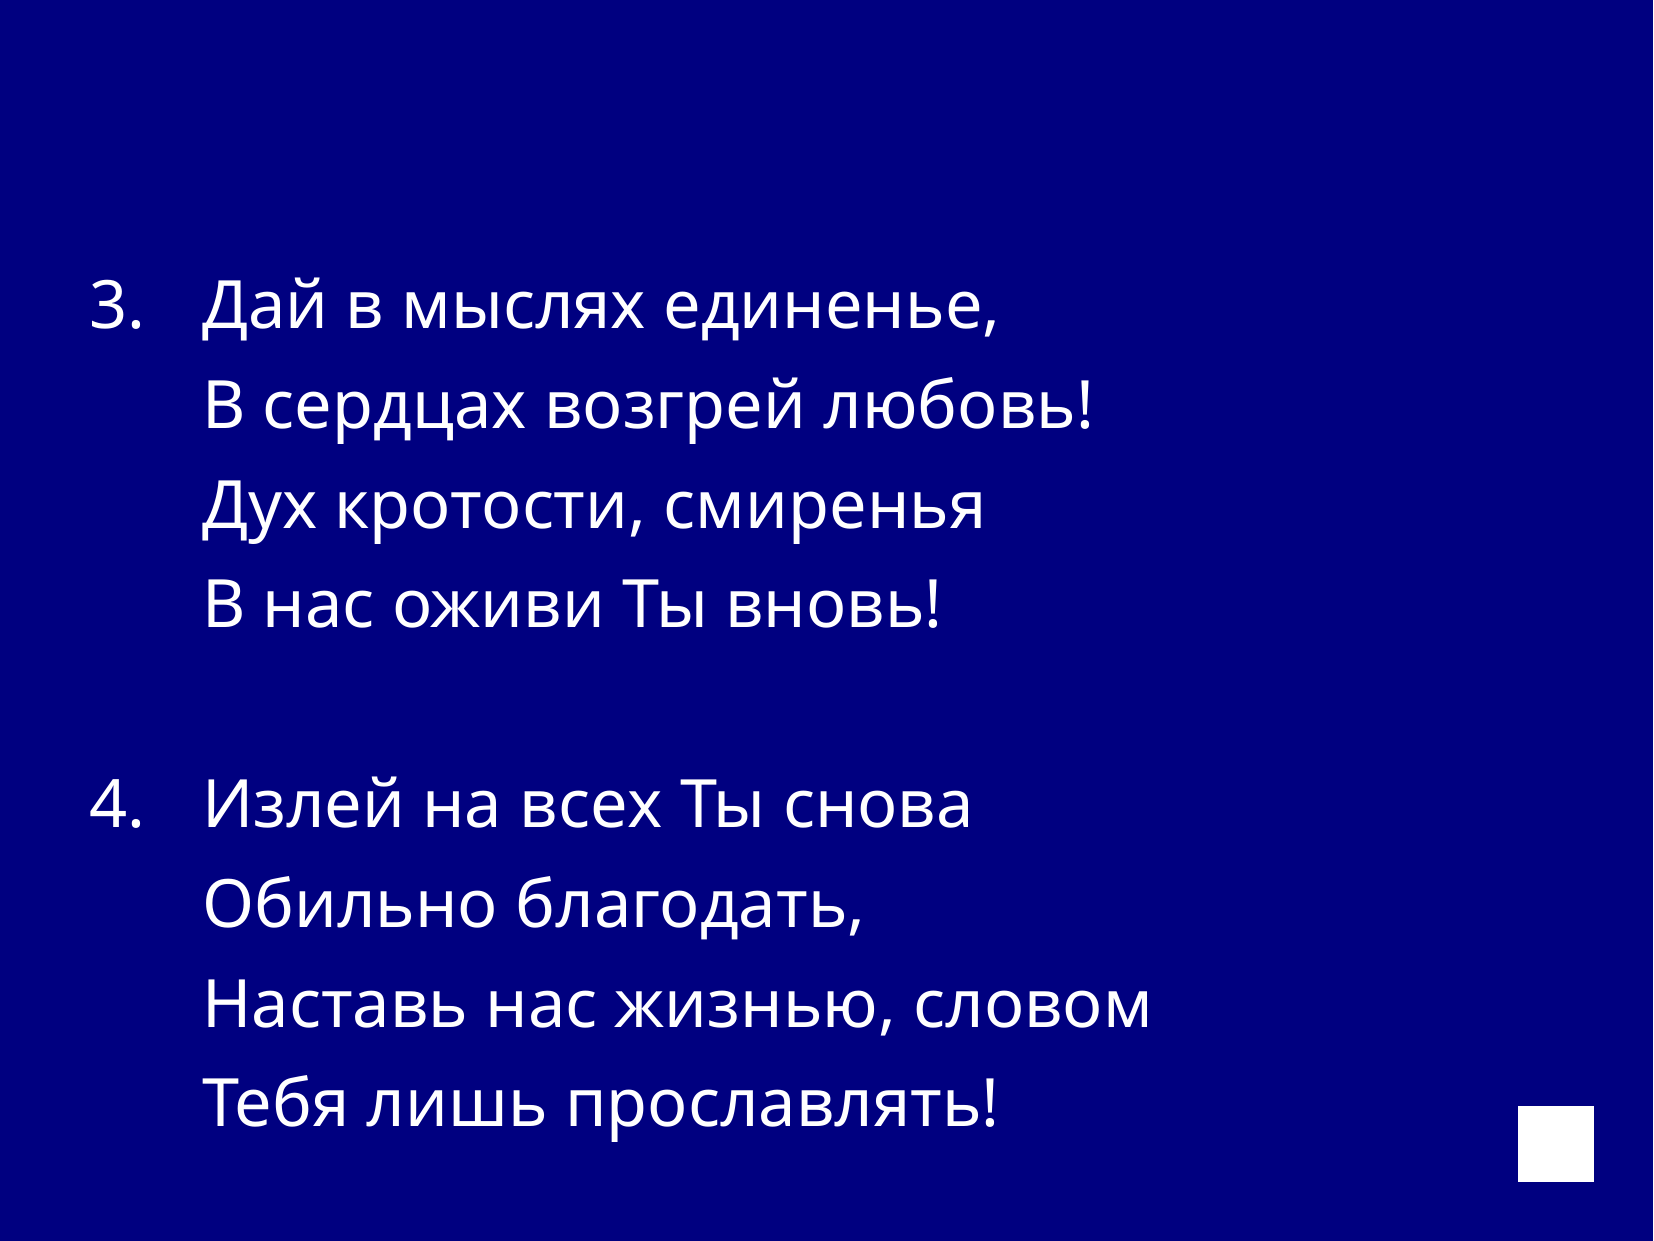

3.	Дай в мыслях единенье,
	В сердцах возгрей любовь!
	Дух кротости, смиренья
	В нас оживи Ты вновь!
4.	Излей на всех Ты снова
	Обильно благодать,
	Наставь нас жизнью, словом
	Тебя лишь прославлять!